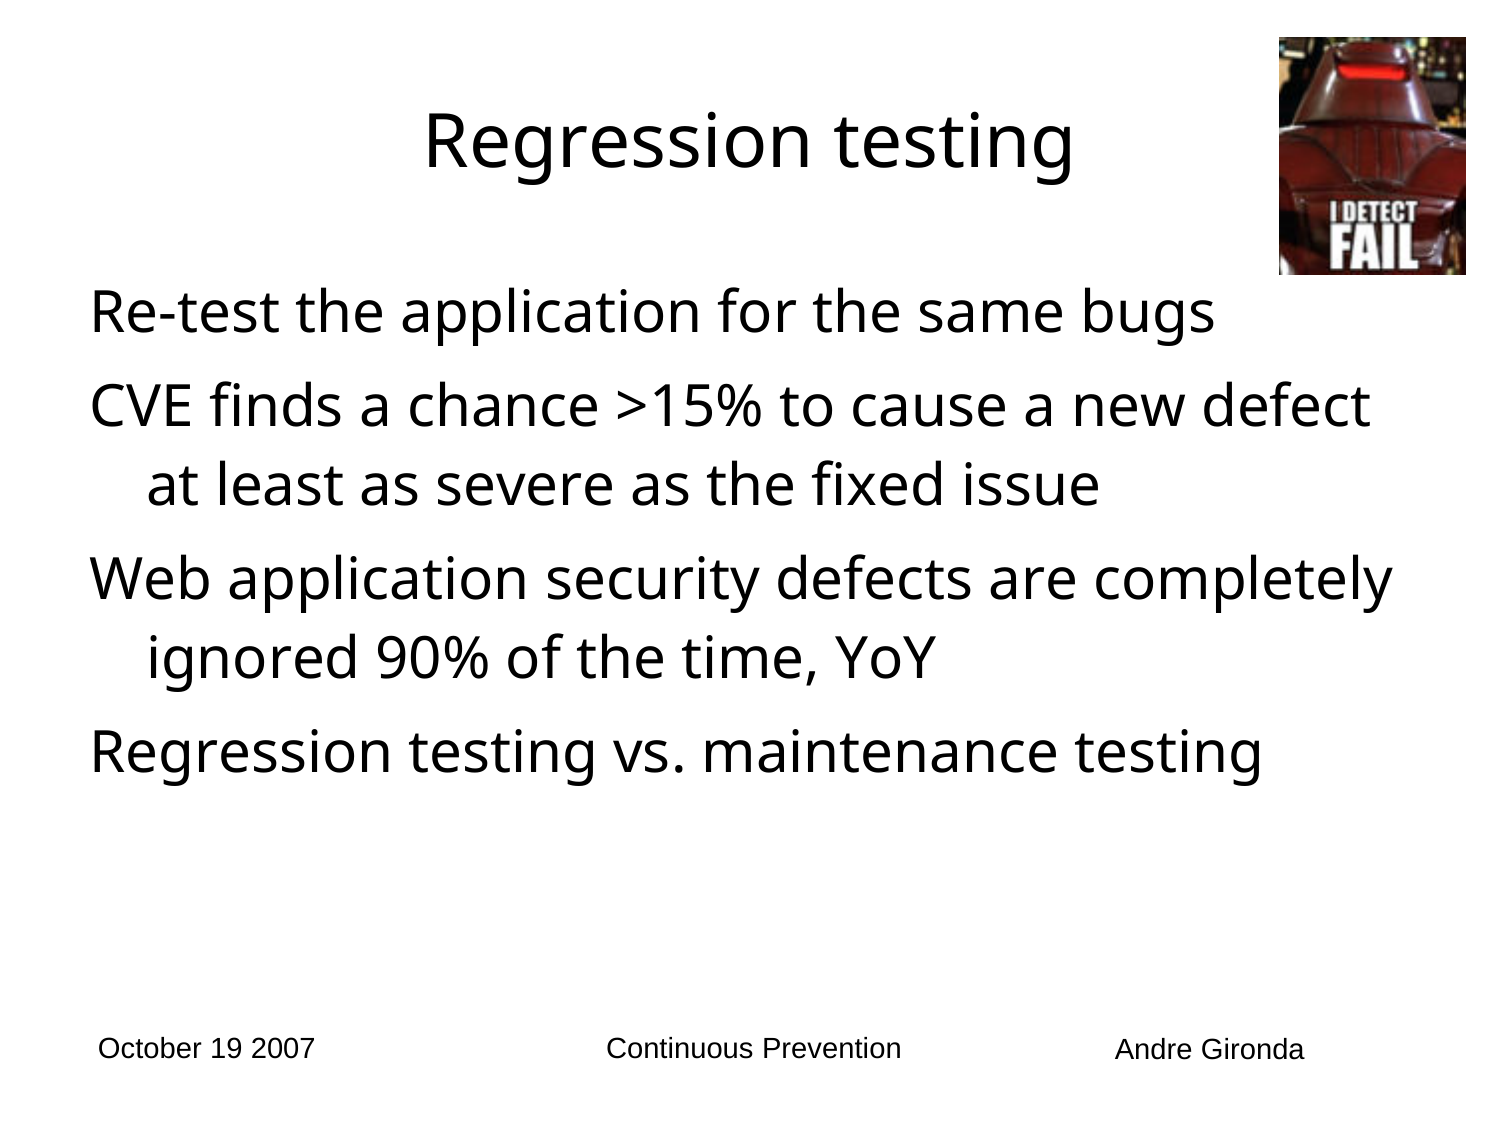

# Regression testing
Re-test the application for the same bugs
CVE finds a chance >15% to cause a new defect at least as severe as the fixed issue
Web application security defects are completely ignored 90% of the time, YoY
Regression testing vs. maintenance testing